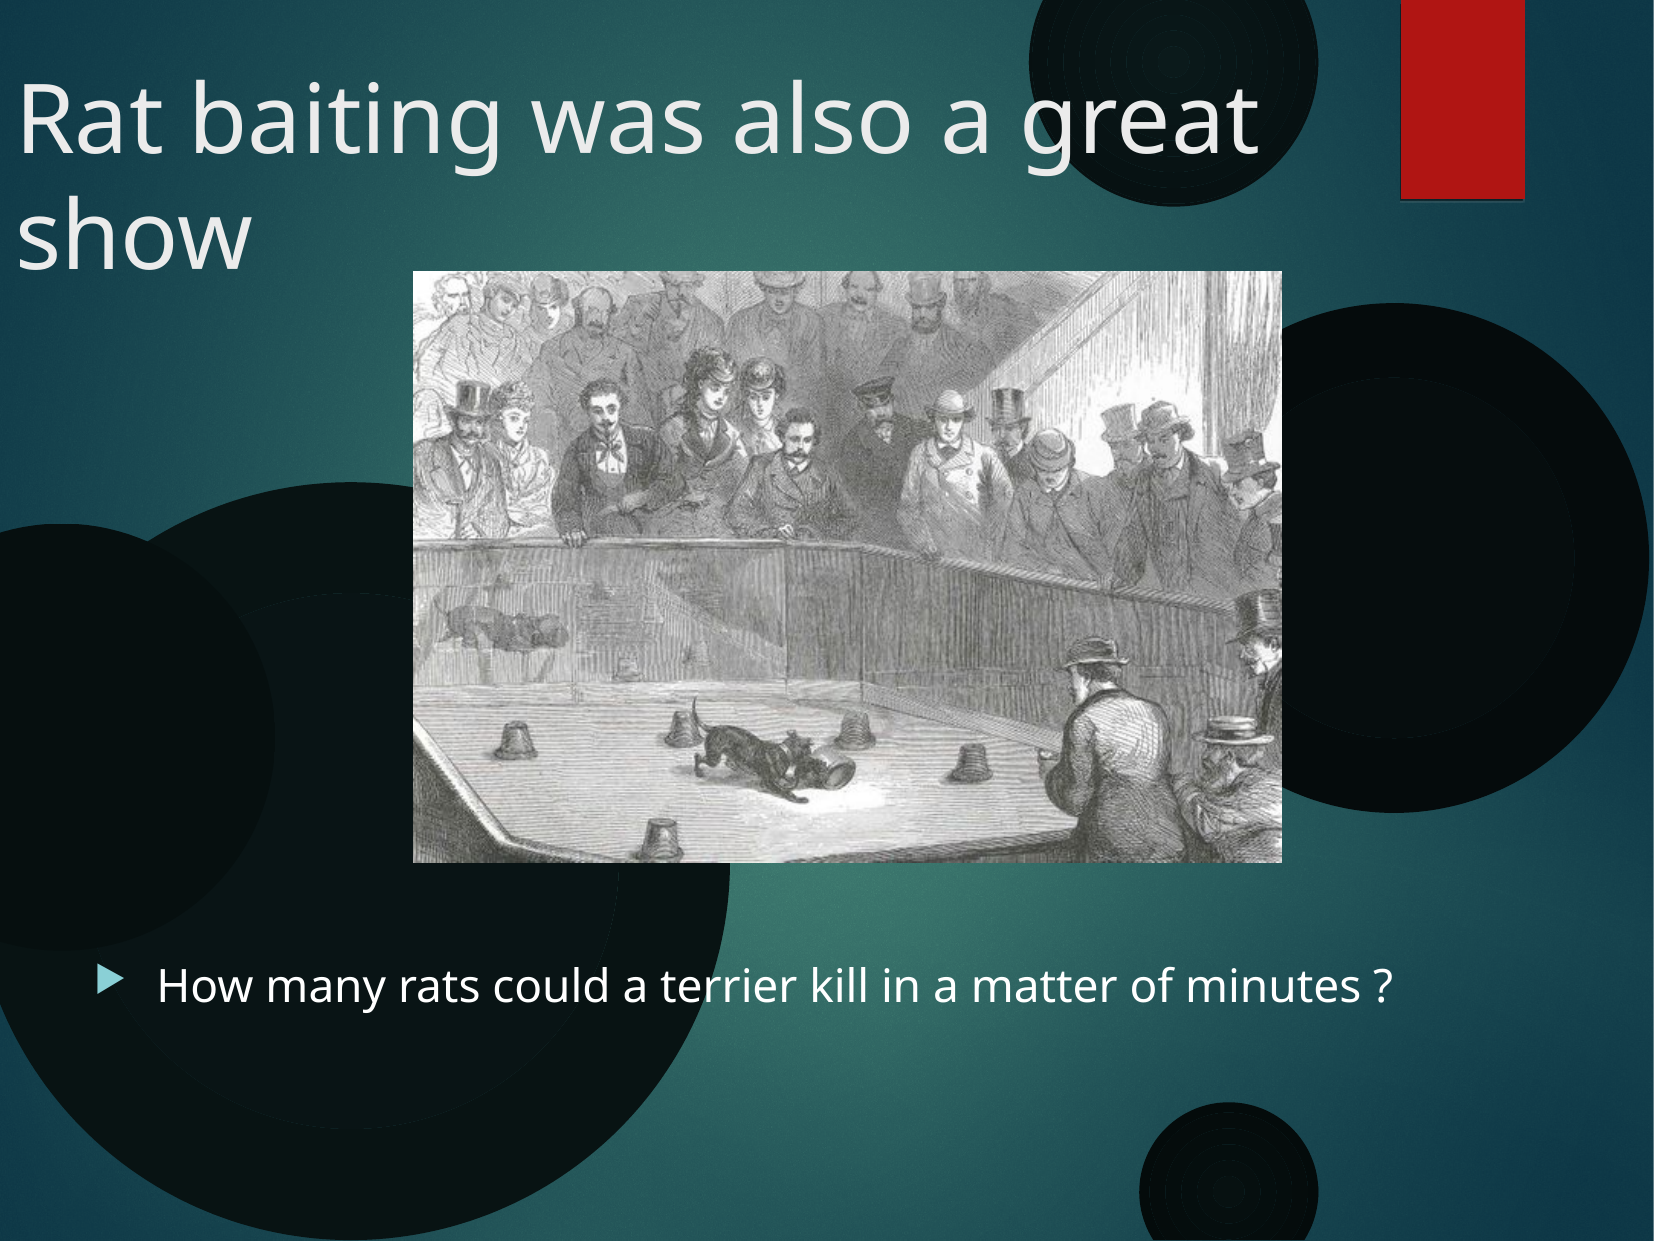

# Rat baiting was also a great show
How many rats could a terrier kill in a matter of minutes ?